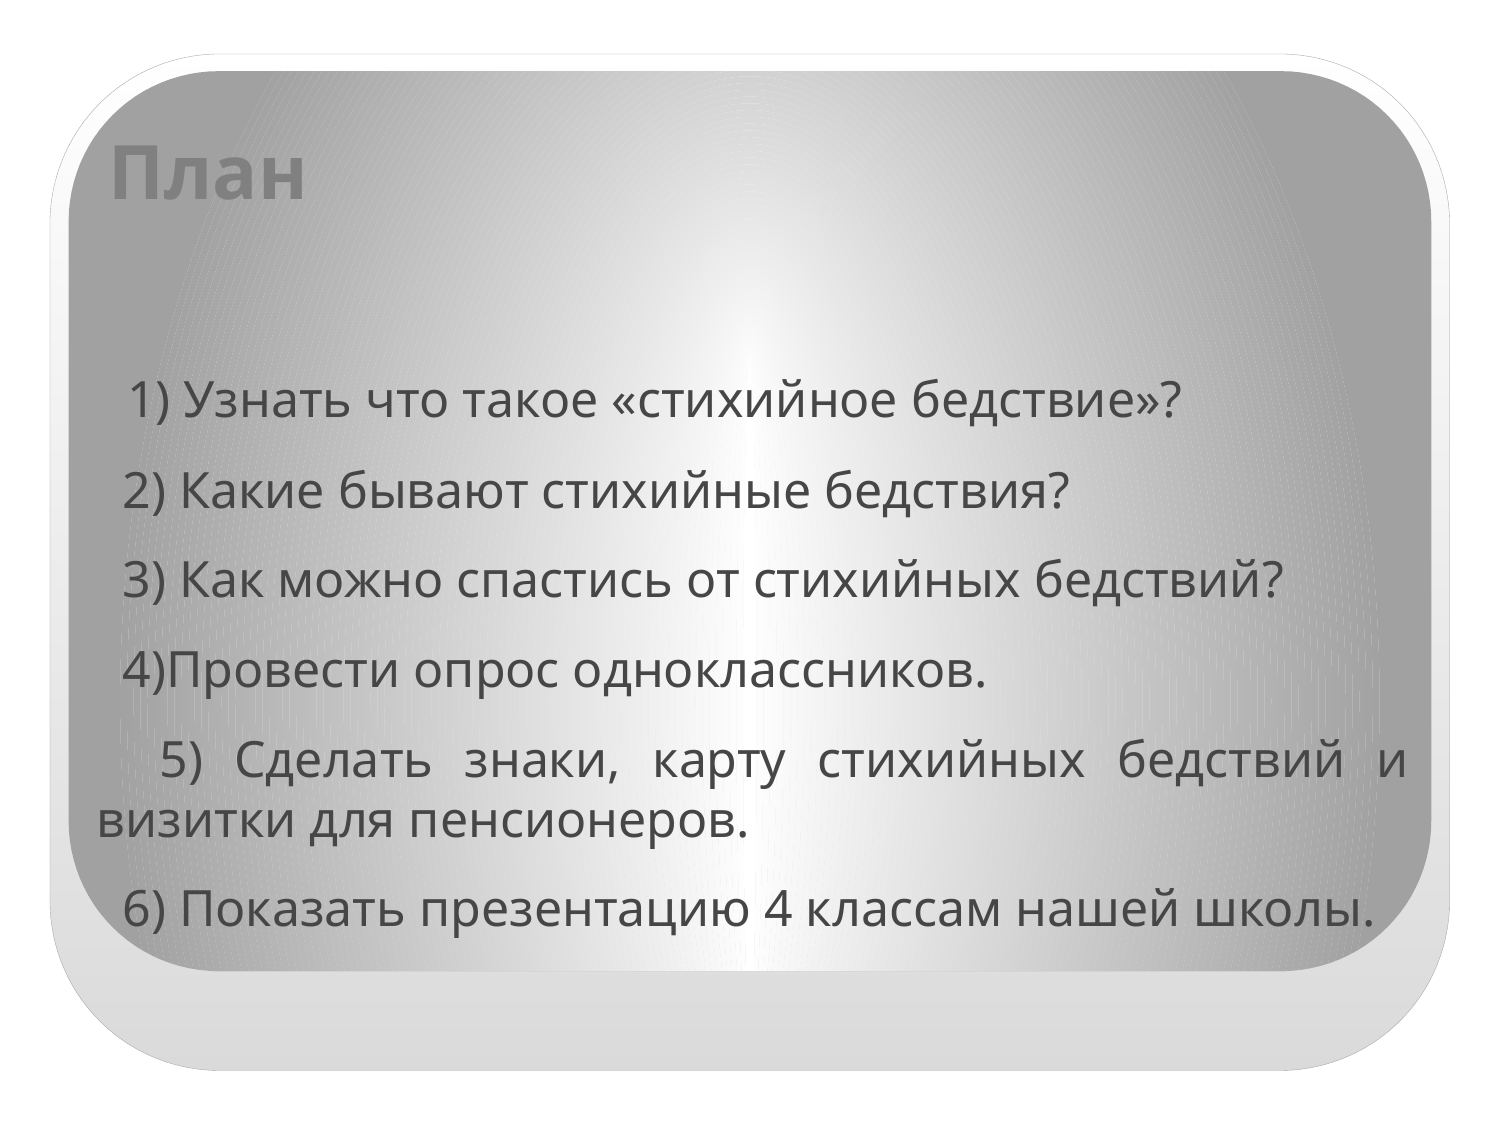

# План
 1) Узнать что такое «стихийное бедствие»?
 2) Какие бывают стихийные бедствия?
 3) Как можно спастись от стихийных бедствий?
 4)Провести опрос одноклассников.
 5) Сделать знаки, карту стихийных бедствий и визитки для пенсионеров.
 6) Показать презентацию 4 классам нашей школы.